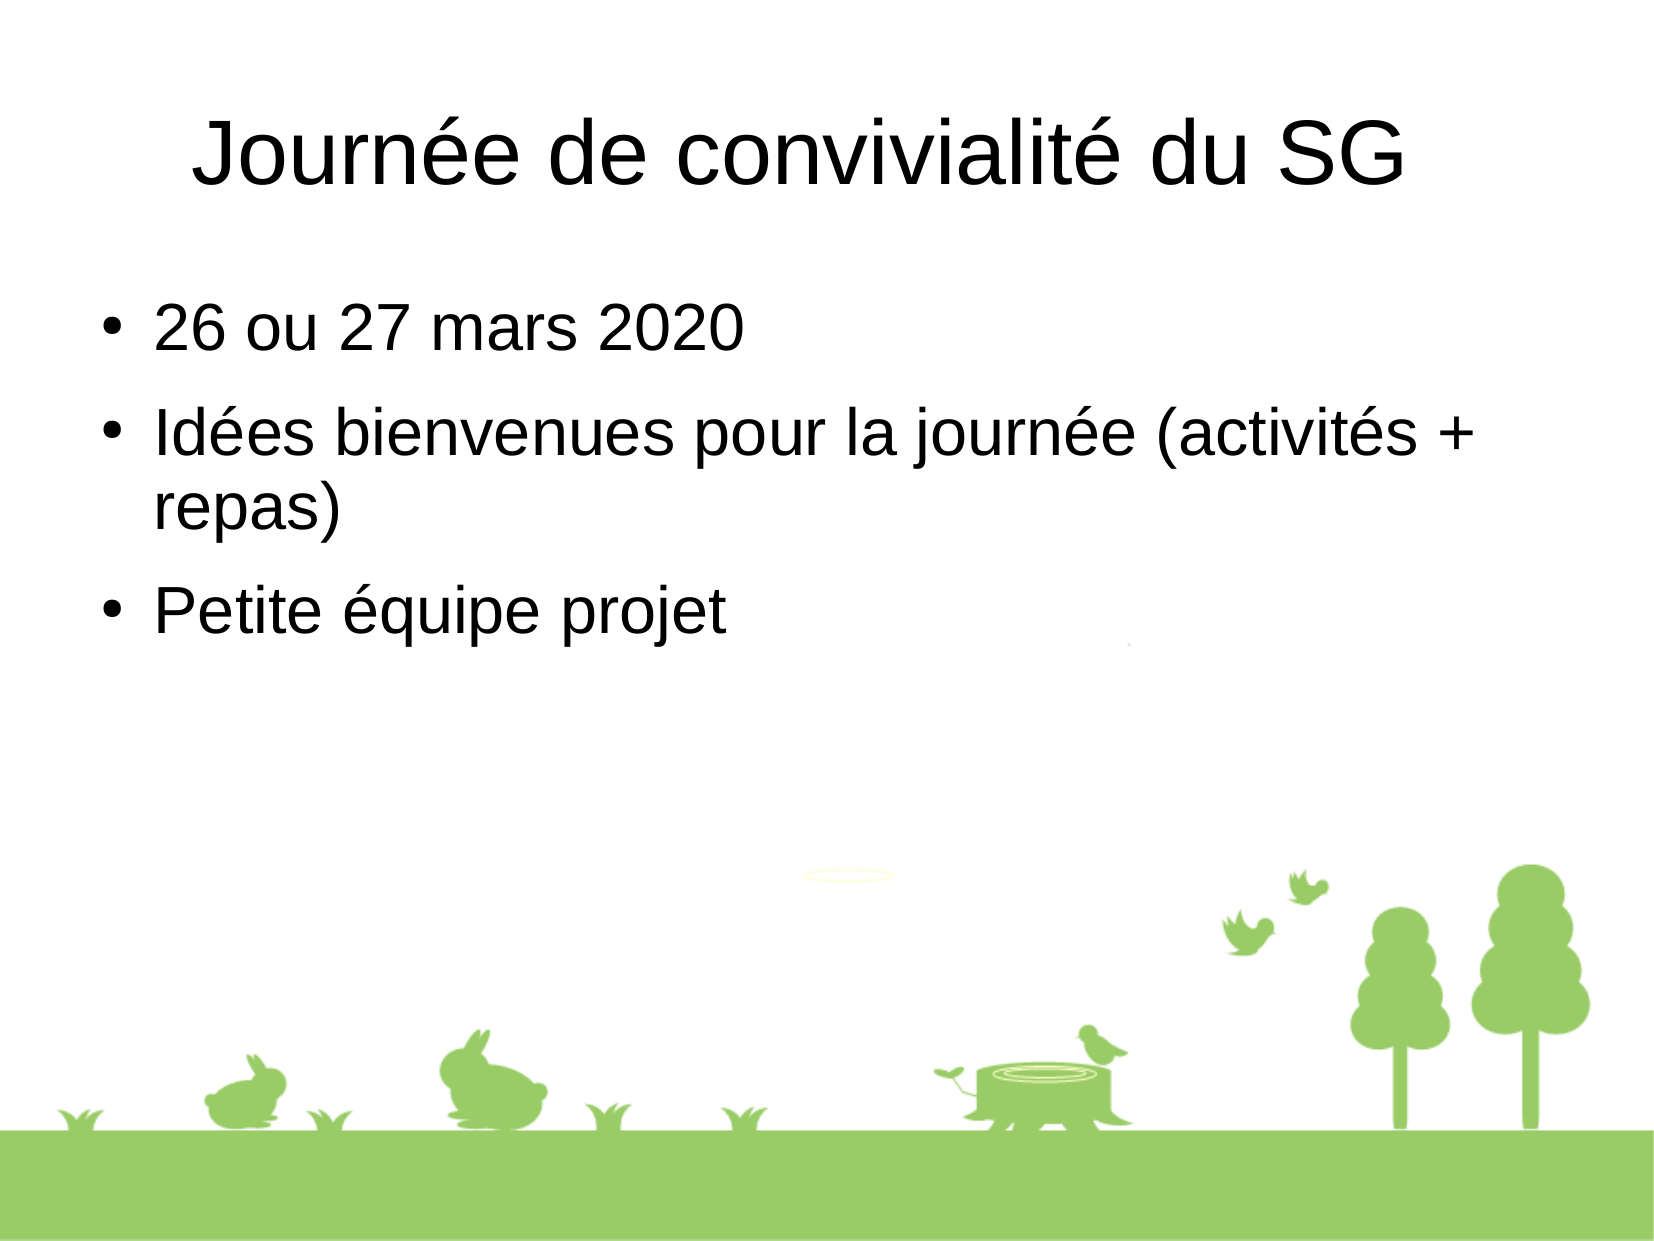

# Journée de convivialité du SG
26 ou 27 mars 2020
Idées bienvenues pour la journée (activités + repas)
Petite équipe projet